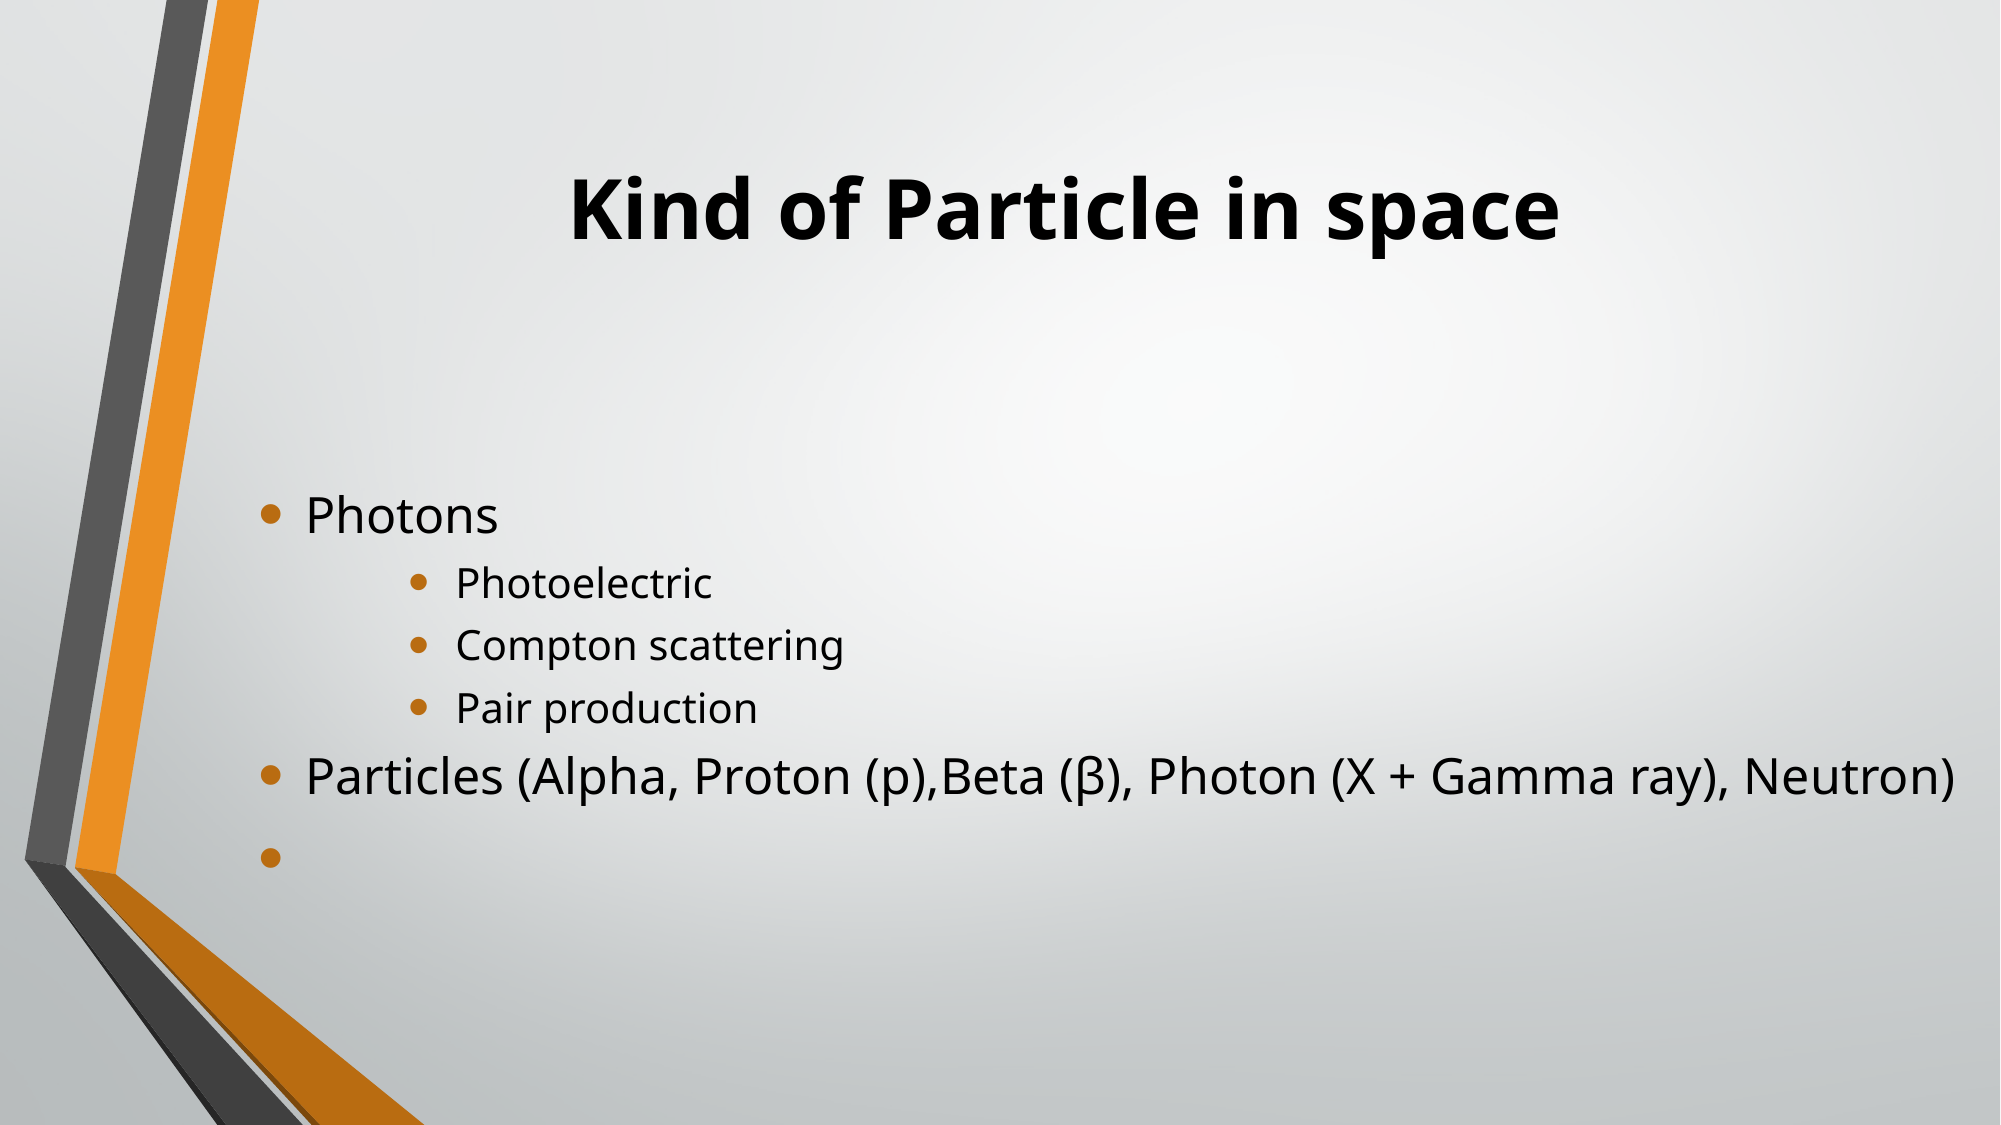

# Kind of Particle in space
Photons
Photoelectric
Compton scattering
Pair production
Particles (Alpha, Proton (p),Beta (β), Photon (X + Gamma ray), Neutron)